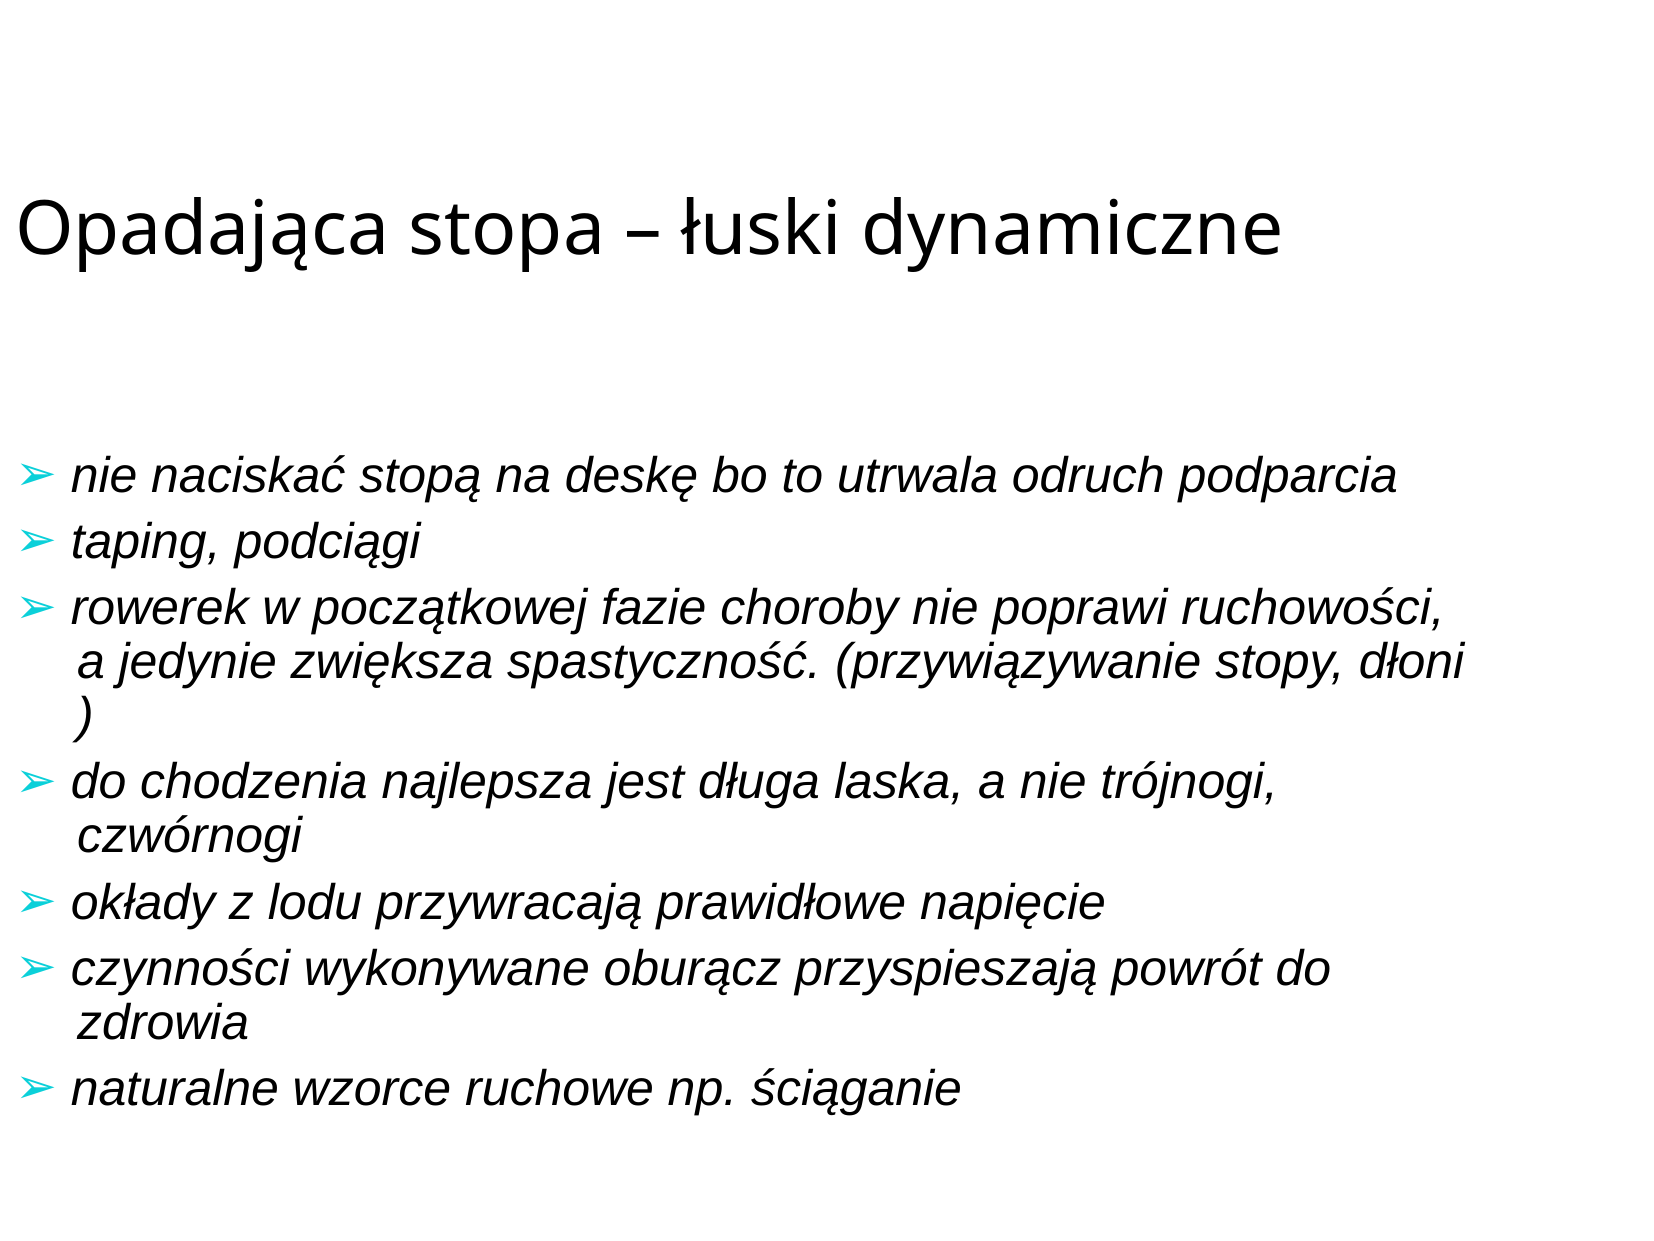

# Opadająca stopa – łuski dynamiczne
 nie naciskać stopą na deskę bo to utrwala odruch podparcia
 taping, podciągi
 rowerek w początkowej fazie choroby nie poprawi ruchowości, a jedynie zwiększa spastyczność. (przywiązywanie stopy, dłoni )
 do chodzenia najlepsza jest długa laska, a nie trójnogi, czwórnogi
 okłady z lodu przywracają prawidłowe napięcie
 czynności wykonywane oburącz przyspieszają powrót do zdrowia
 naturalne wzorce ruchowe np. ściąganie